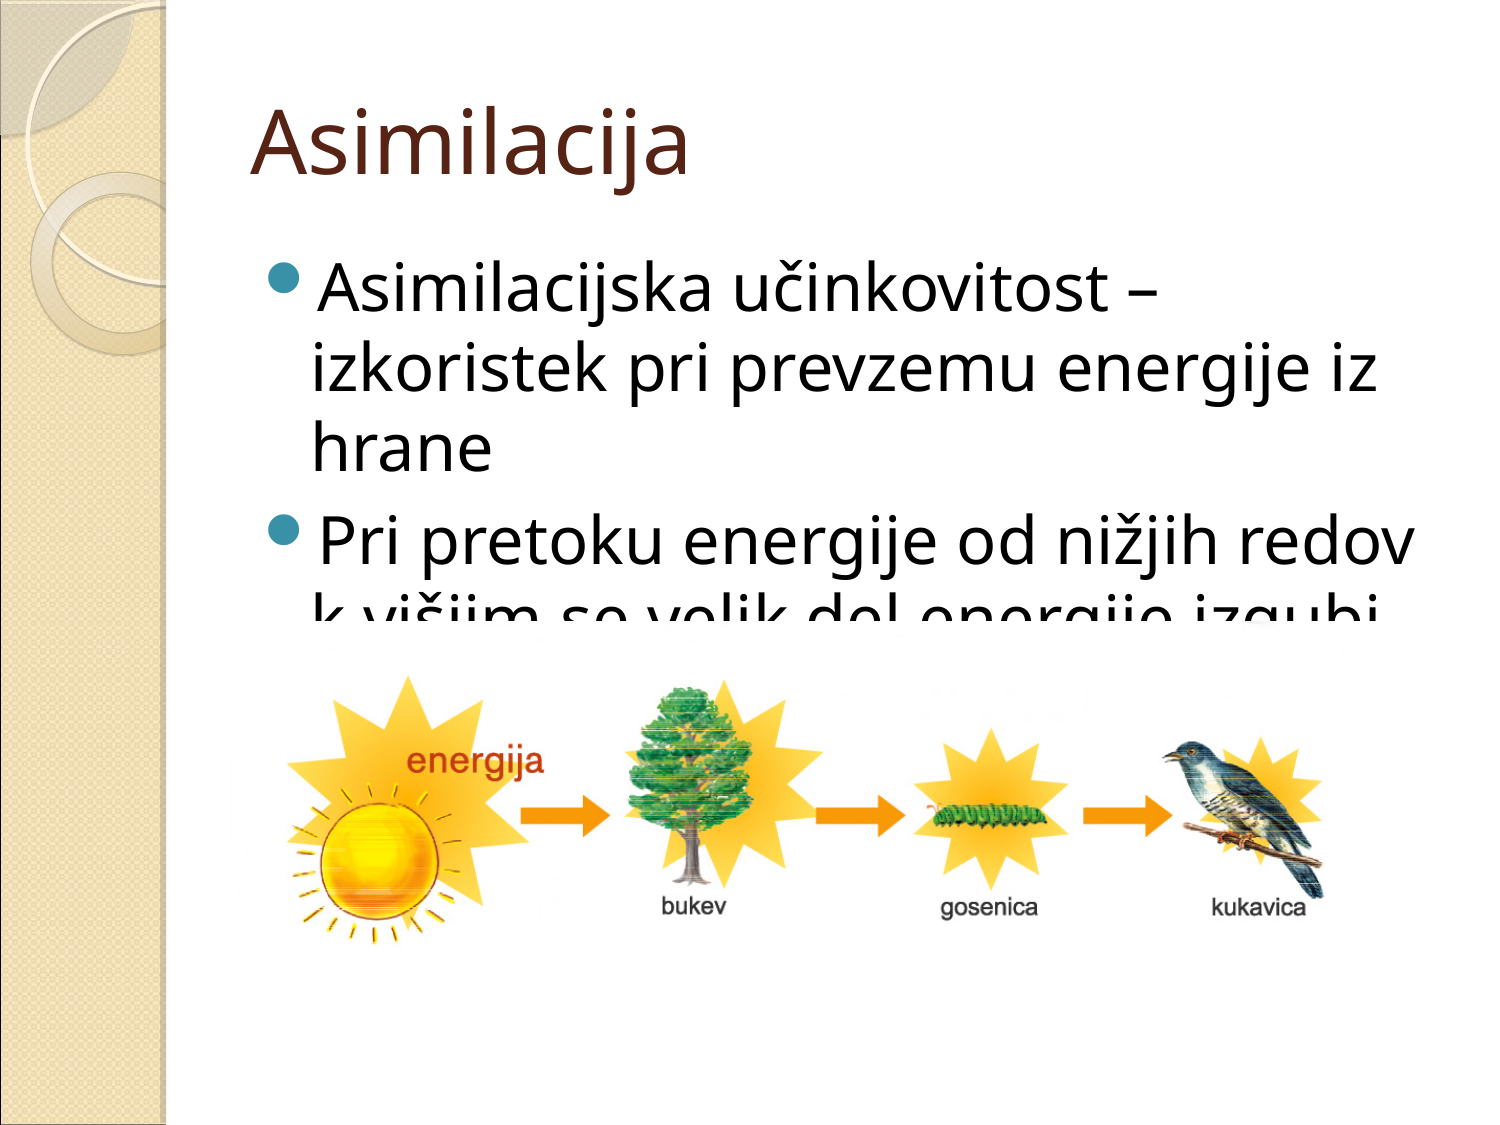

# Asimilacija
Asimilacijska učinkovitost – izkoristek pri prevzemu energije iz hrane
Pri pretoku energije od nižjih redov k višjim se velik del energije izgubi